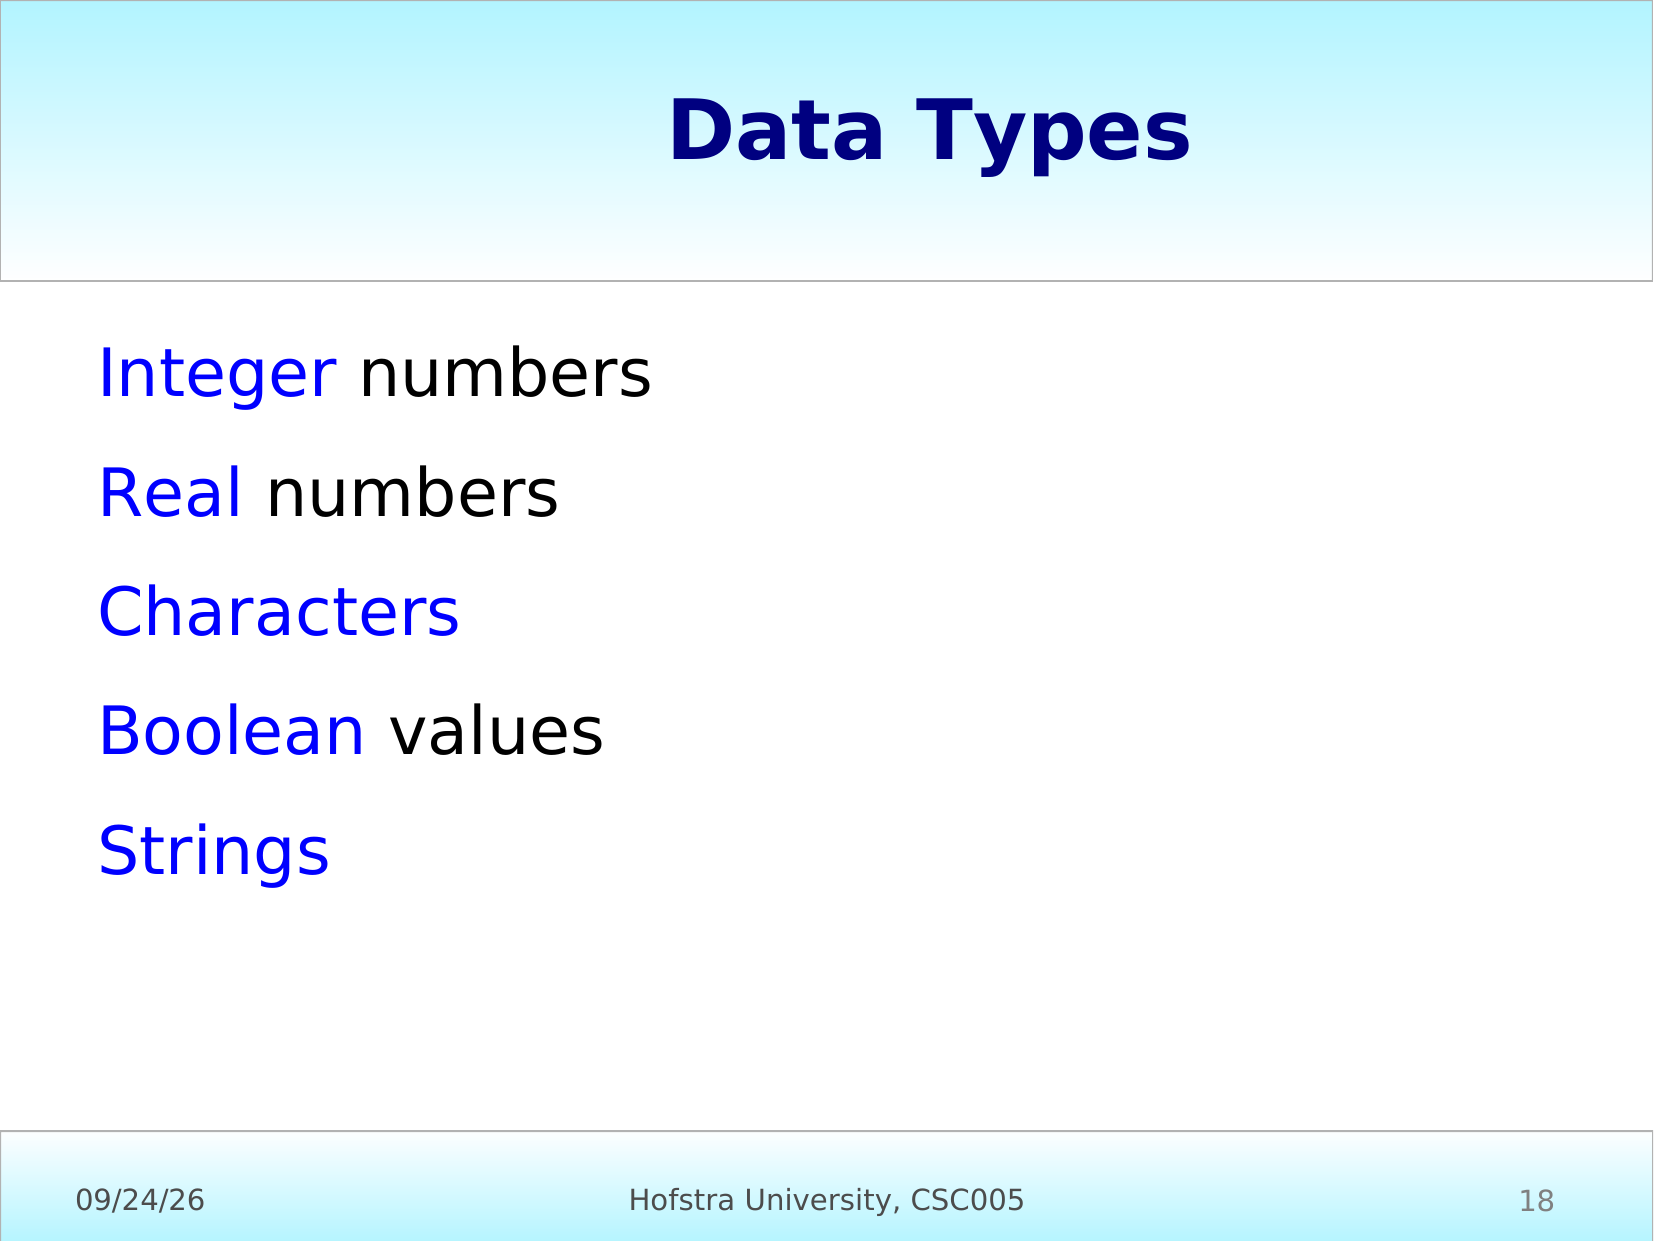

# Data Types
Integer numbers
Real numbers
Characters
Boolean values
Strings
18
Hofstra University, CSC005